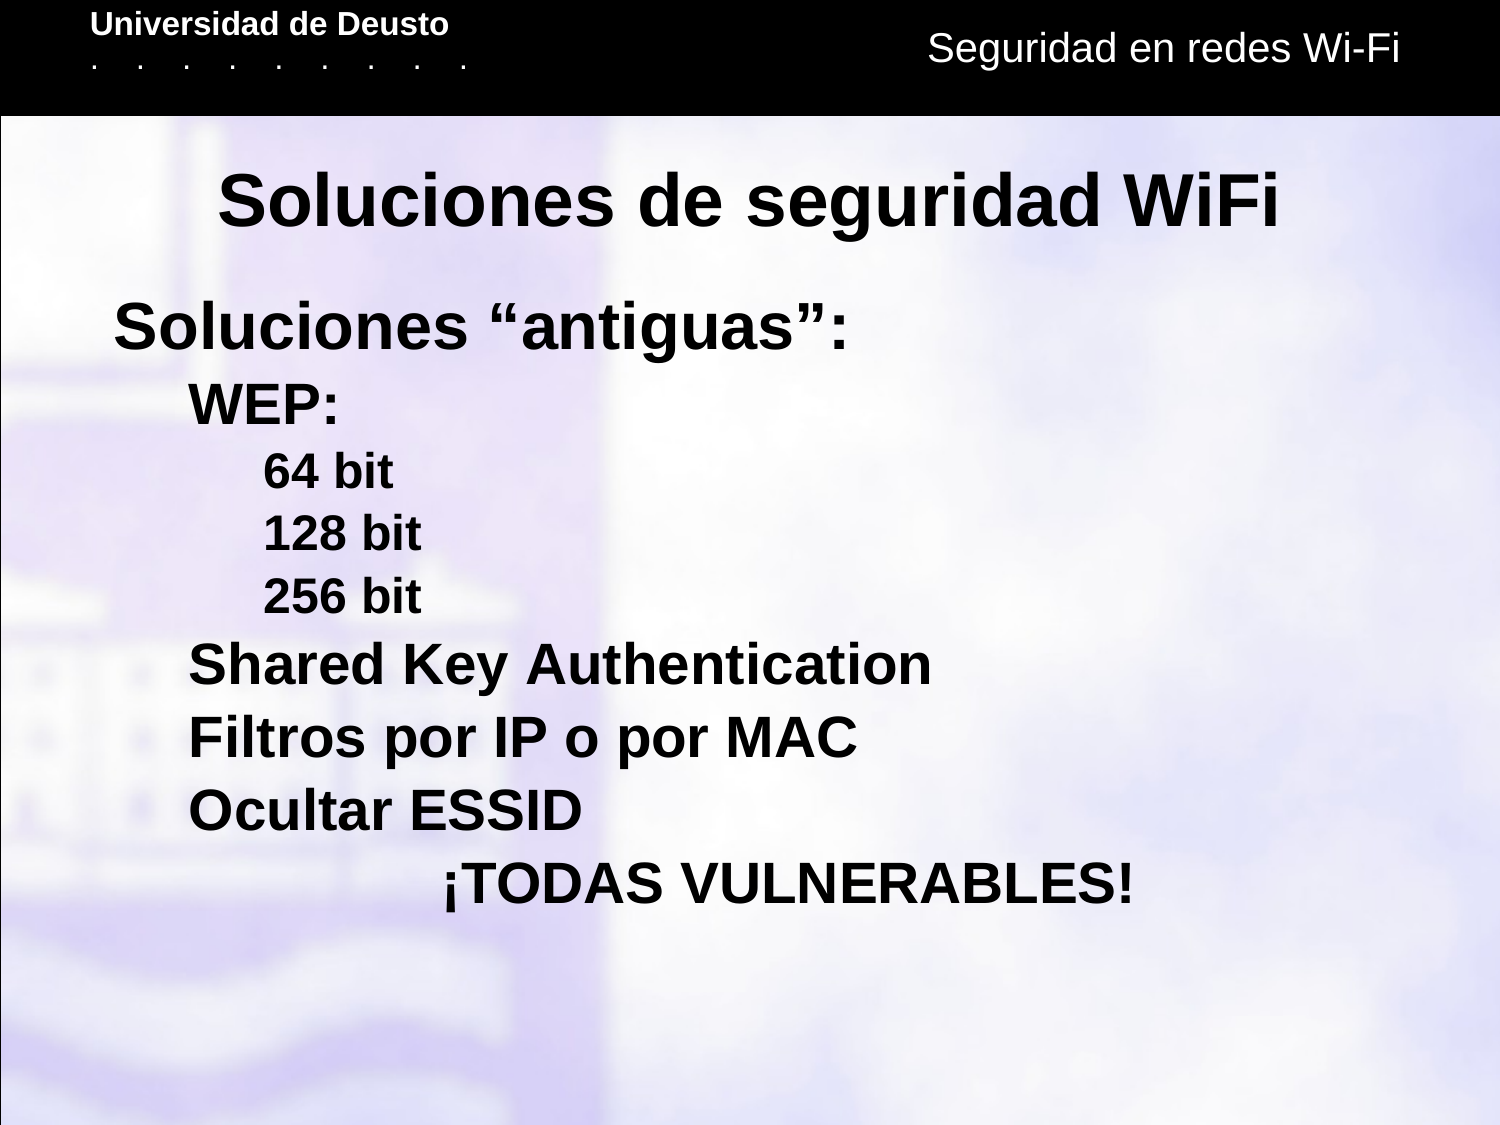

# Soluciones de seguridad WiFi
Soluciones “antiguas”:
WEP:
64 bit
128 bit
256 bit
Shared Key Authentication
Filtros por IP o por MAC
Ocultar ESSID
¡TODAS VULNERABLES!